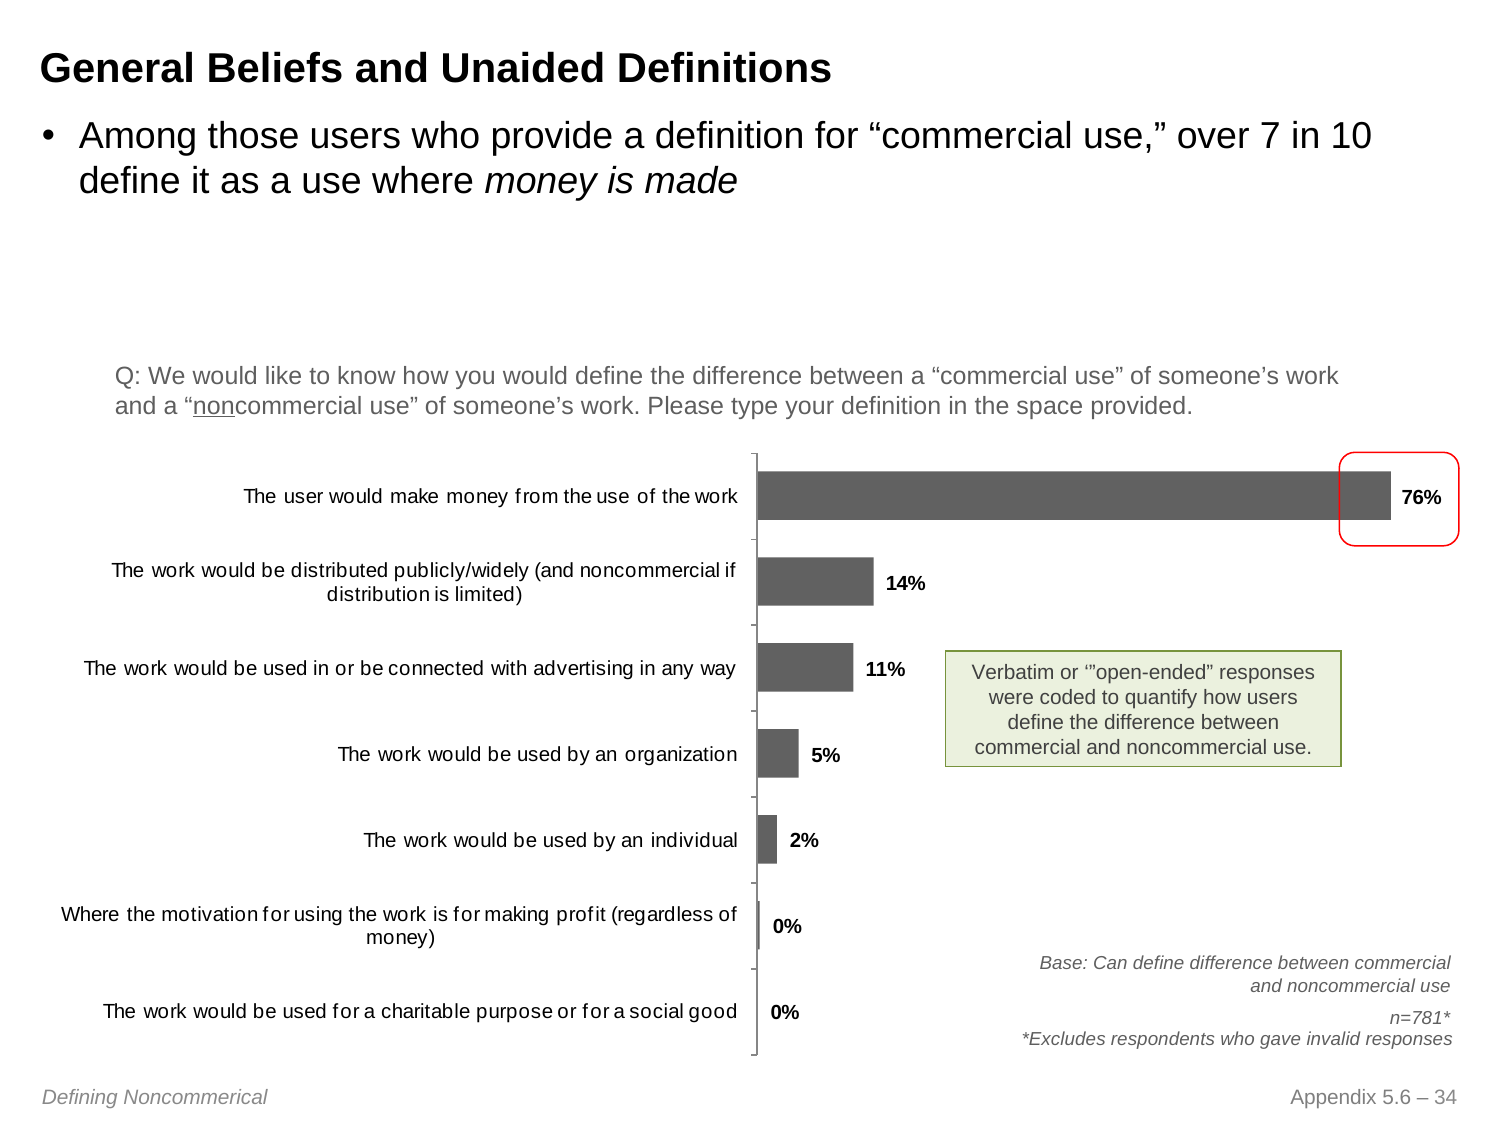

General Beliefs and Unaided Definitions
Among those users who provide a definition for “commercial use,” over 7 in 10 define it as a use where money is made
Q: We would like to know how you would define the difference between a “commercial use” of someone’s work and a “noncommercial use” of someone’s work. Please type your definition in the space provided.
Verbatim or ‘”open-ended” responses were coded to quantify how users define the difference between commercial and noncommercial use.
Base: Can define difference between commercial and noncommercial use
n=781*
*Excludes respondents who gave invalid responses
Defining Noncommerical
Appendix 5.6 –